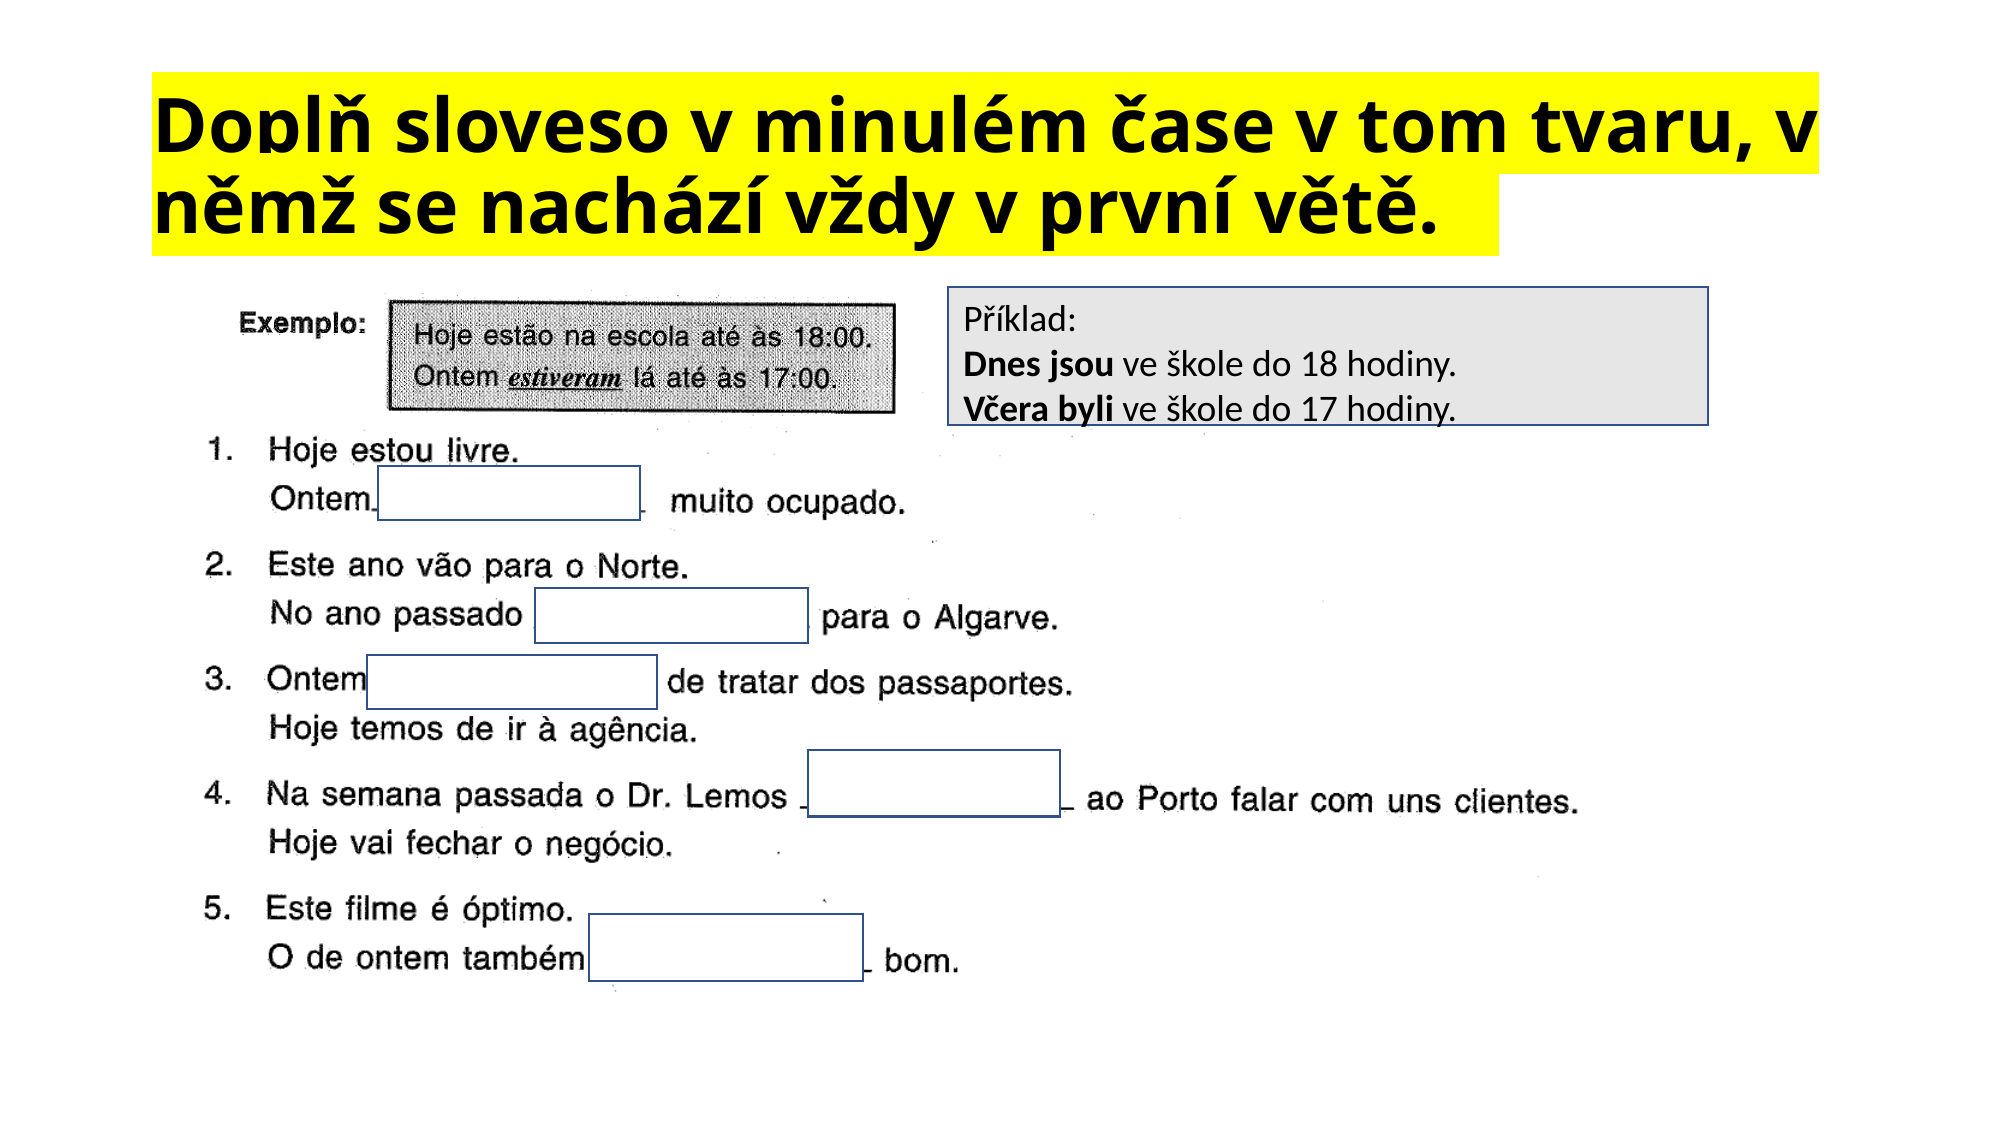

# Doplň sloveso v minulém čase v tom tvaru, v němž se nachází vždy v první větě.
Příklad:
Dnes jsou ve škole do 18 hodiny.
Včera byli ve škole do 17 hodiny.